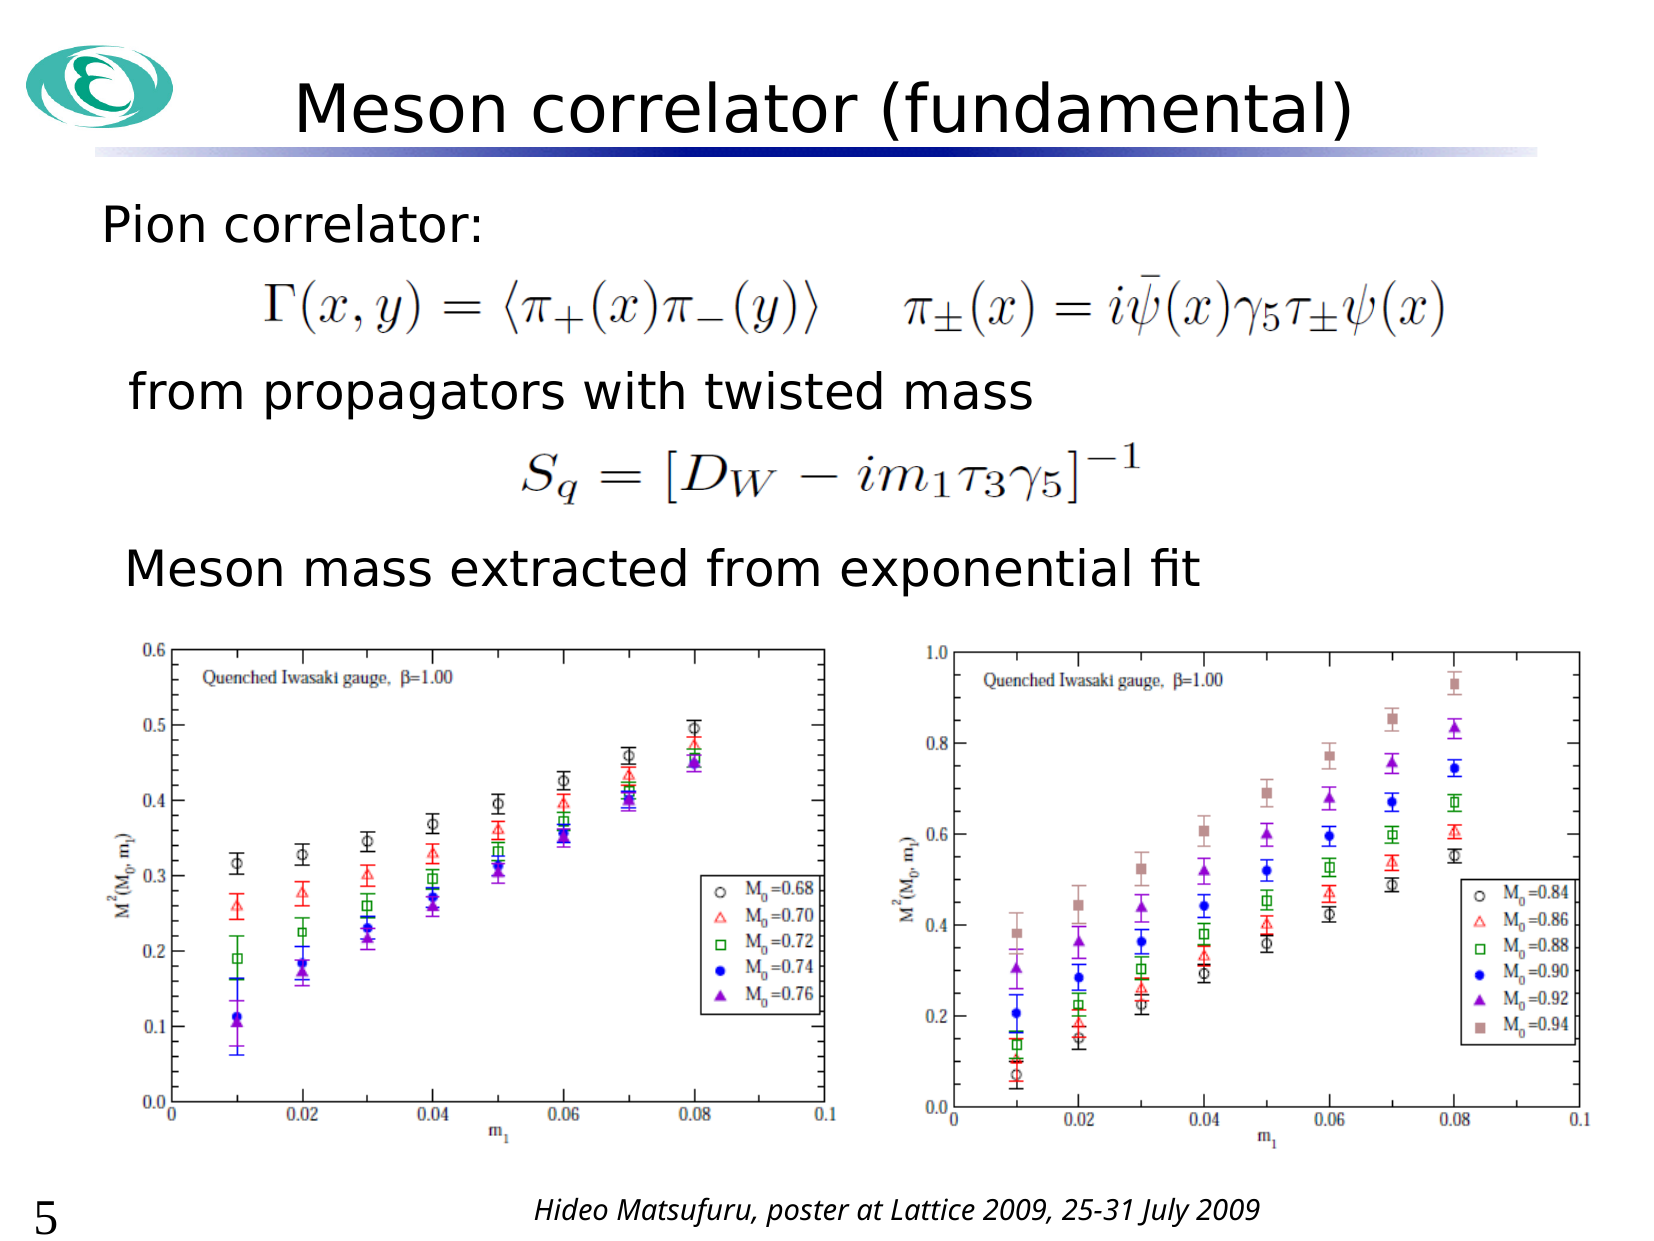

# Meson correlator (fundamental)
Pion correlator:
from propagators with twisted mass
Meson mass extracted from exponential fit